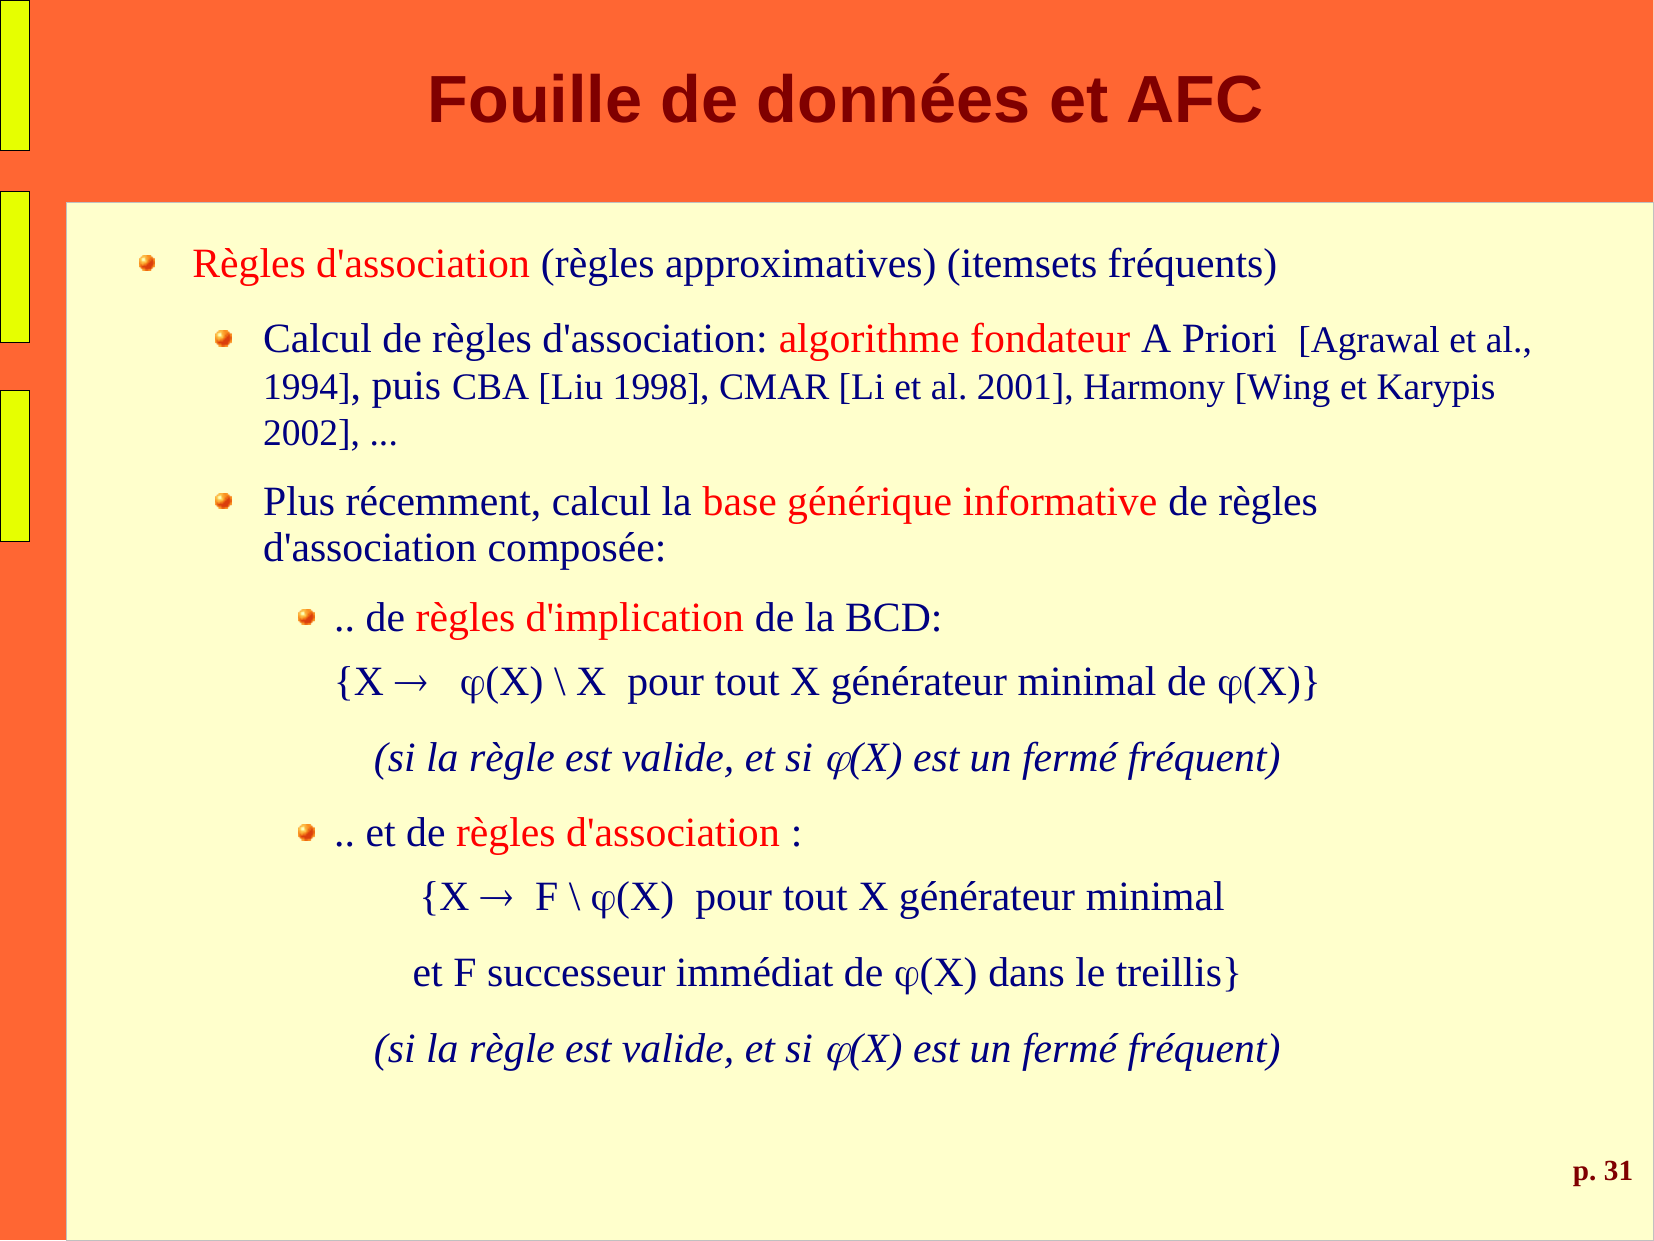

# Fouille de données et AFC
Règles d'association (règles approximatives) (itemsets fréquents)
Calcul de règles d'association: algorithme fondateur A Priori [Agrawal et al., 1994], puis CBA [Liu 1998], CMAR [Li et al. 2001], Harmony [Wing et Karypis 2002], ...
Plus récemment, calcul la base générique informative de règles d'association composée:
.. de règles d'implication de la BCD:
{X  (X) \ X pour tout X générateur minimal de (X)}
(si la règle est valide, et si (X) est un fermé fréquent)
.. et de règles d'association :
{X  F \ (X) pour tout X générateur minimal
et F successeur immédiat de (X) dans le treillis}
(si la règle est valide, et si (X) est un fermé fréquent)